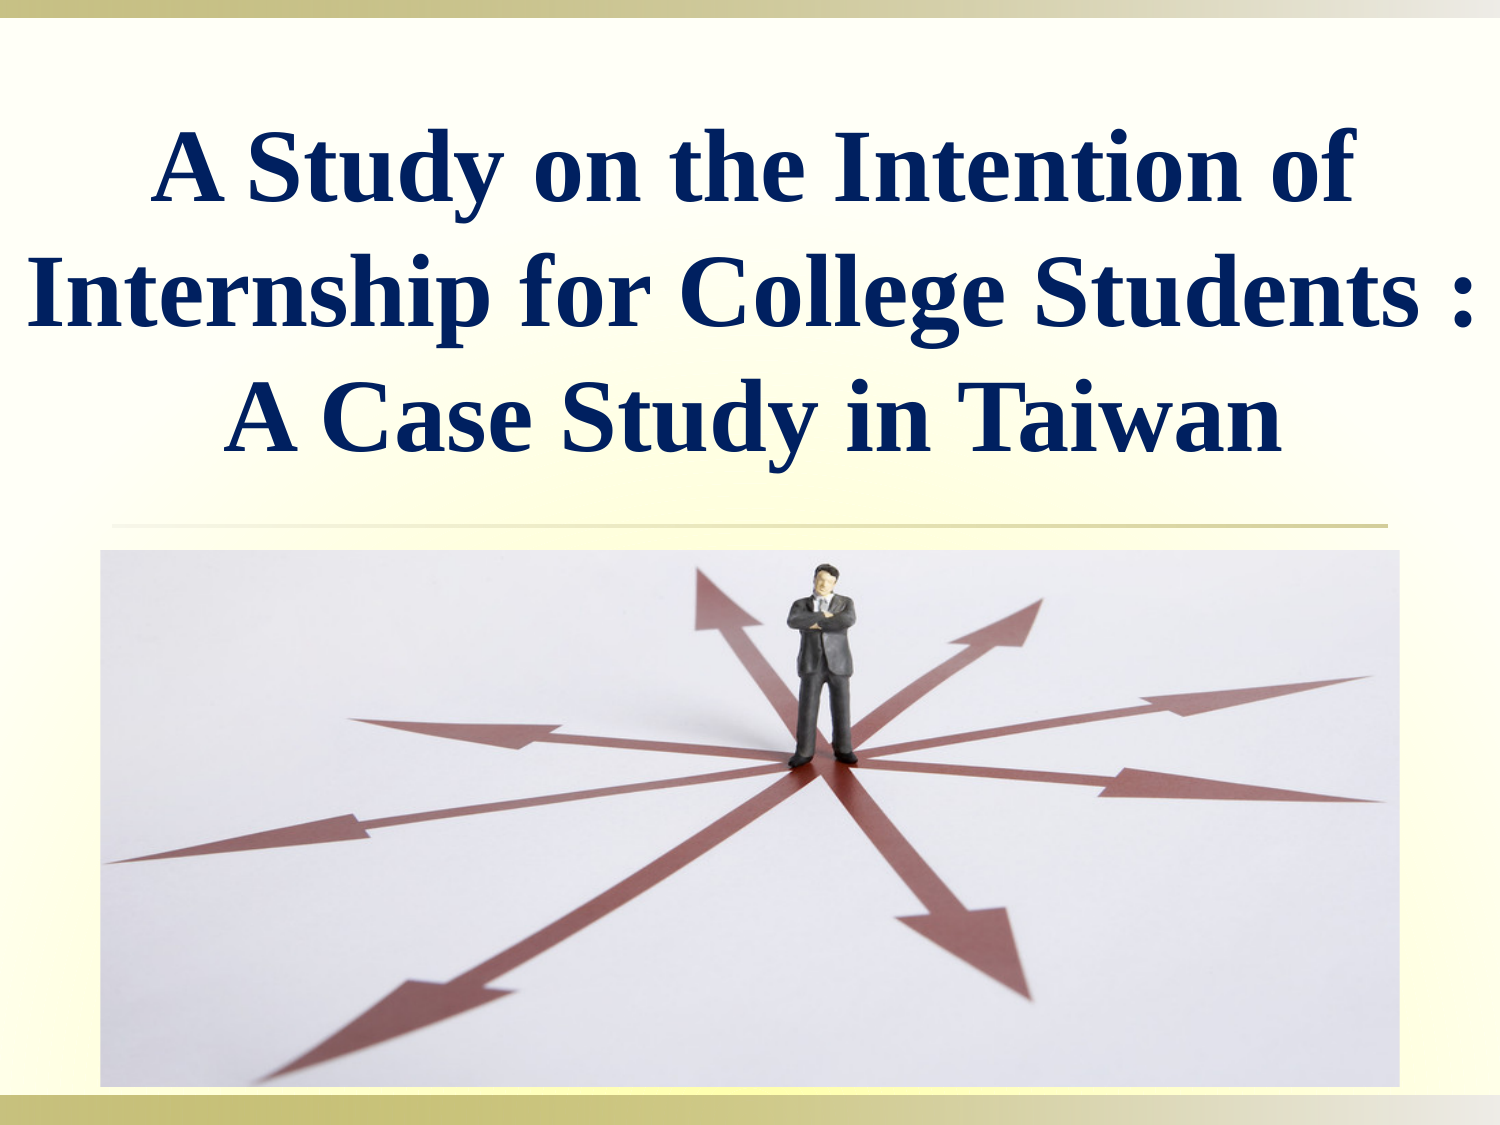

# A Study on the Intention of Internship for College Students : A Case Study in Taiwan